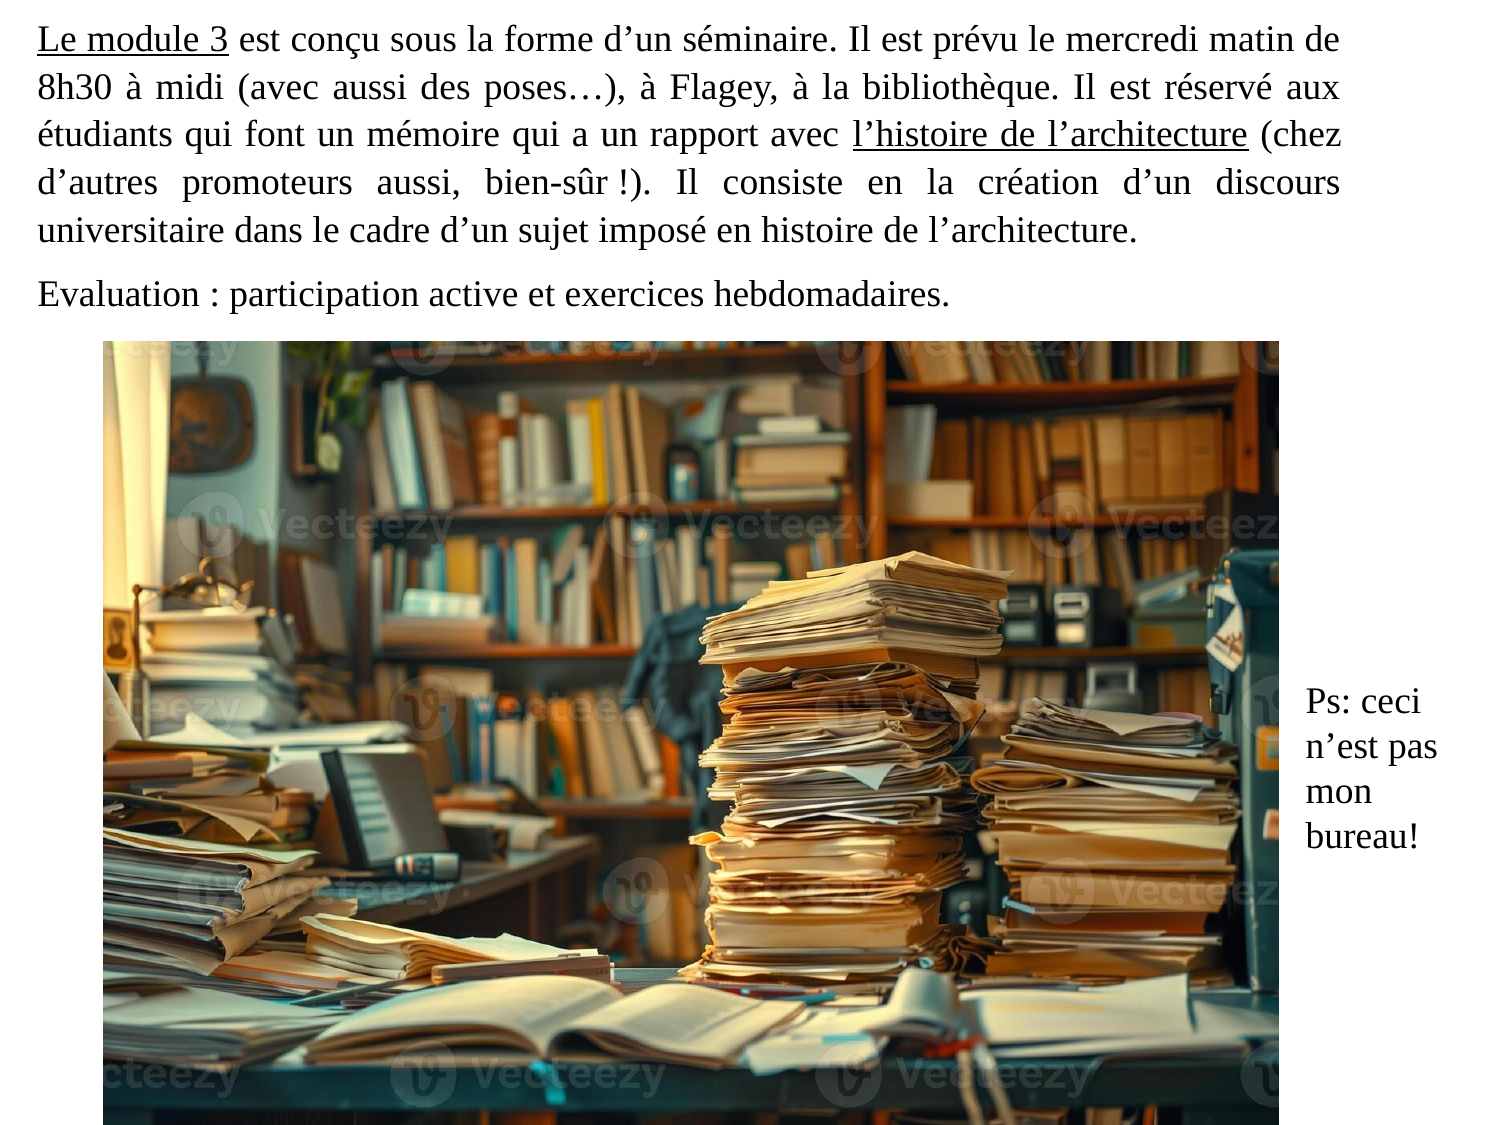

Le module 3 est conçu sous la forme d’un séminaire. Il est prévu le mercredi matin de 8h30 à midi (avec aussi des poses…), à Flagey, à la bibliothèque. Il est réservé aux étudiants qui font un mémoire qui a un rapport avec l’histoire de l’architecture (chez d’autres promoteurs aussi, bien-sûr !). Il consiste en la création d’un discours universitaire dans le cadre d’un sujet imposé en histoire de l’architecture.
Evaluation : participation active et exercices hebdomadaires.
Ps: ceci n’est pas mon bureau!